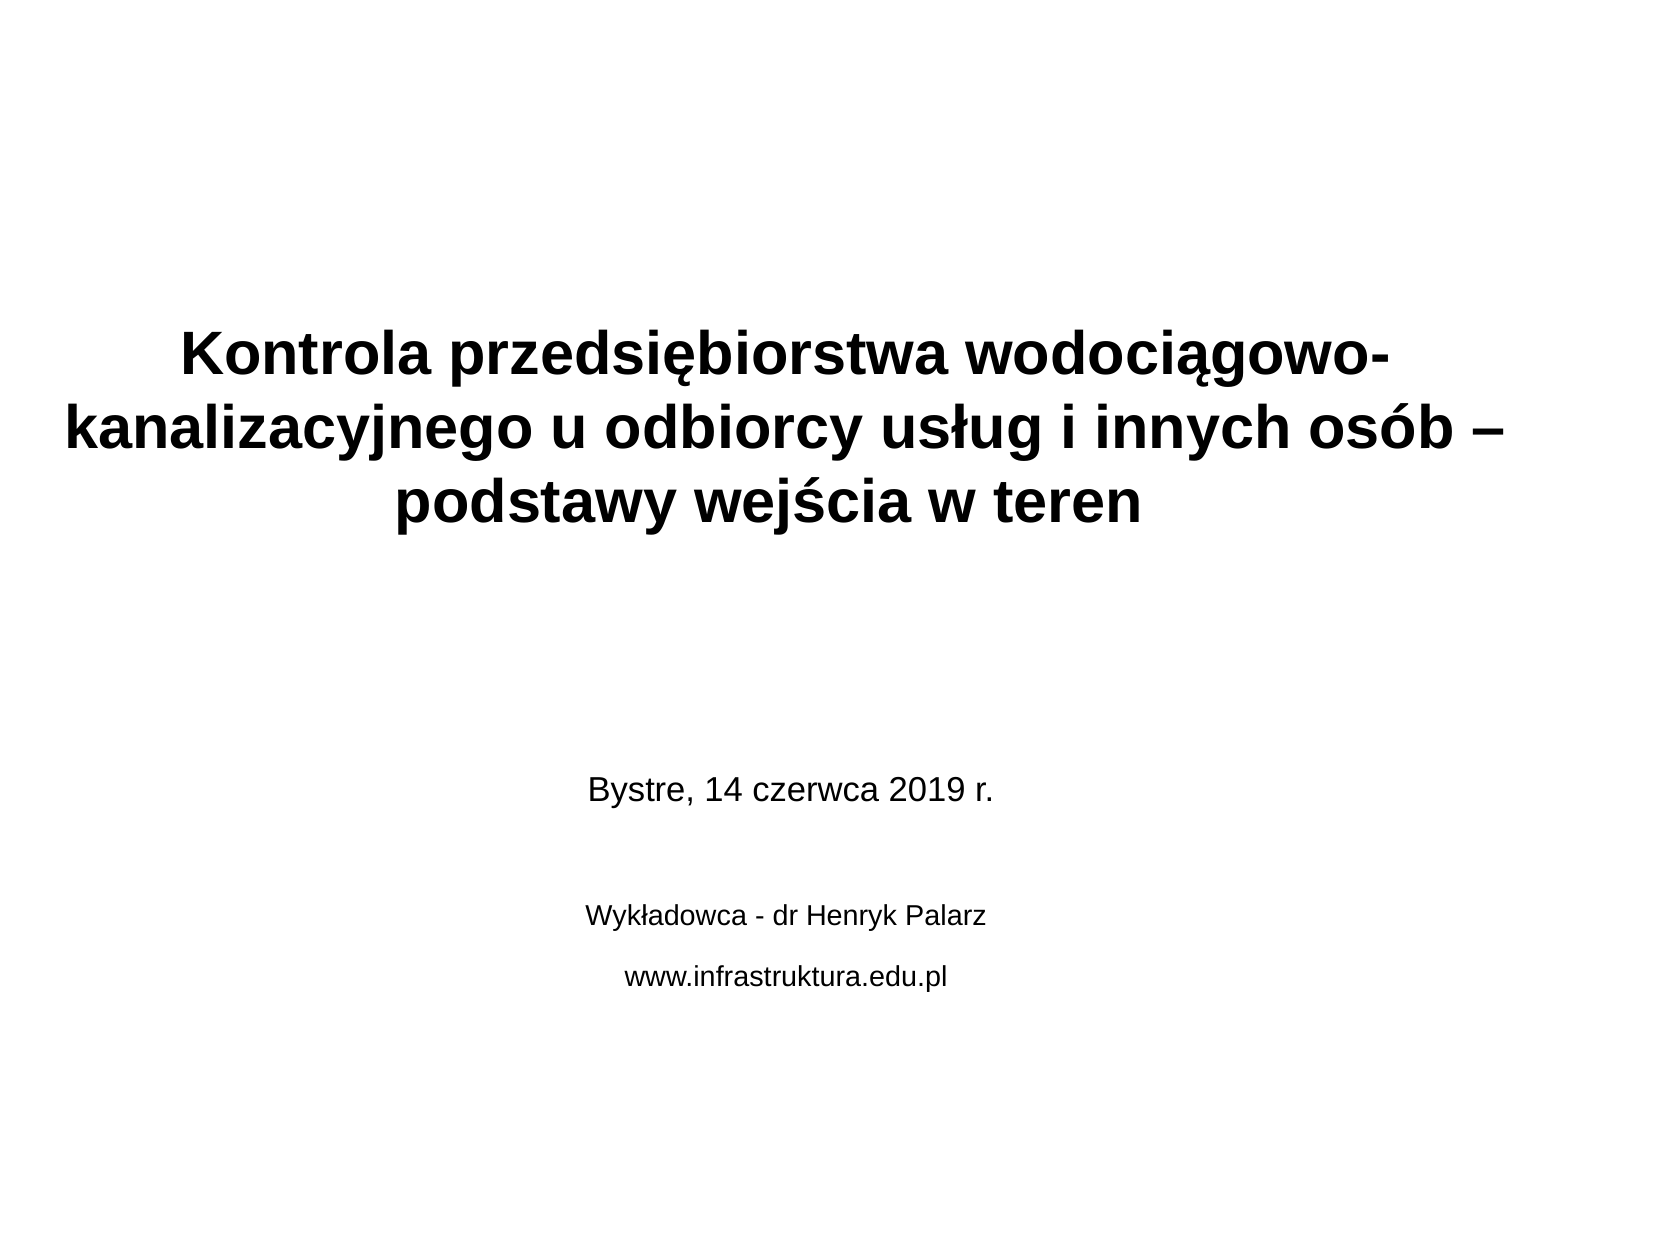

# Kontrola przedsiębiorstwa wodociągowo-kanalizacyjnego u odbiorcy usług i innych osób – podstawy wejścia w teren
 Bystre, 14 czerwca 2019 r.
Wykładowca - dr Henryk Palarz
www.infrastruktura.edu.pl